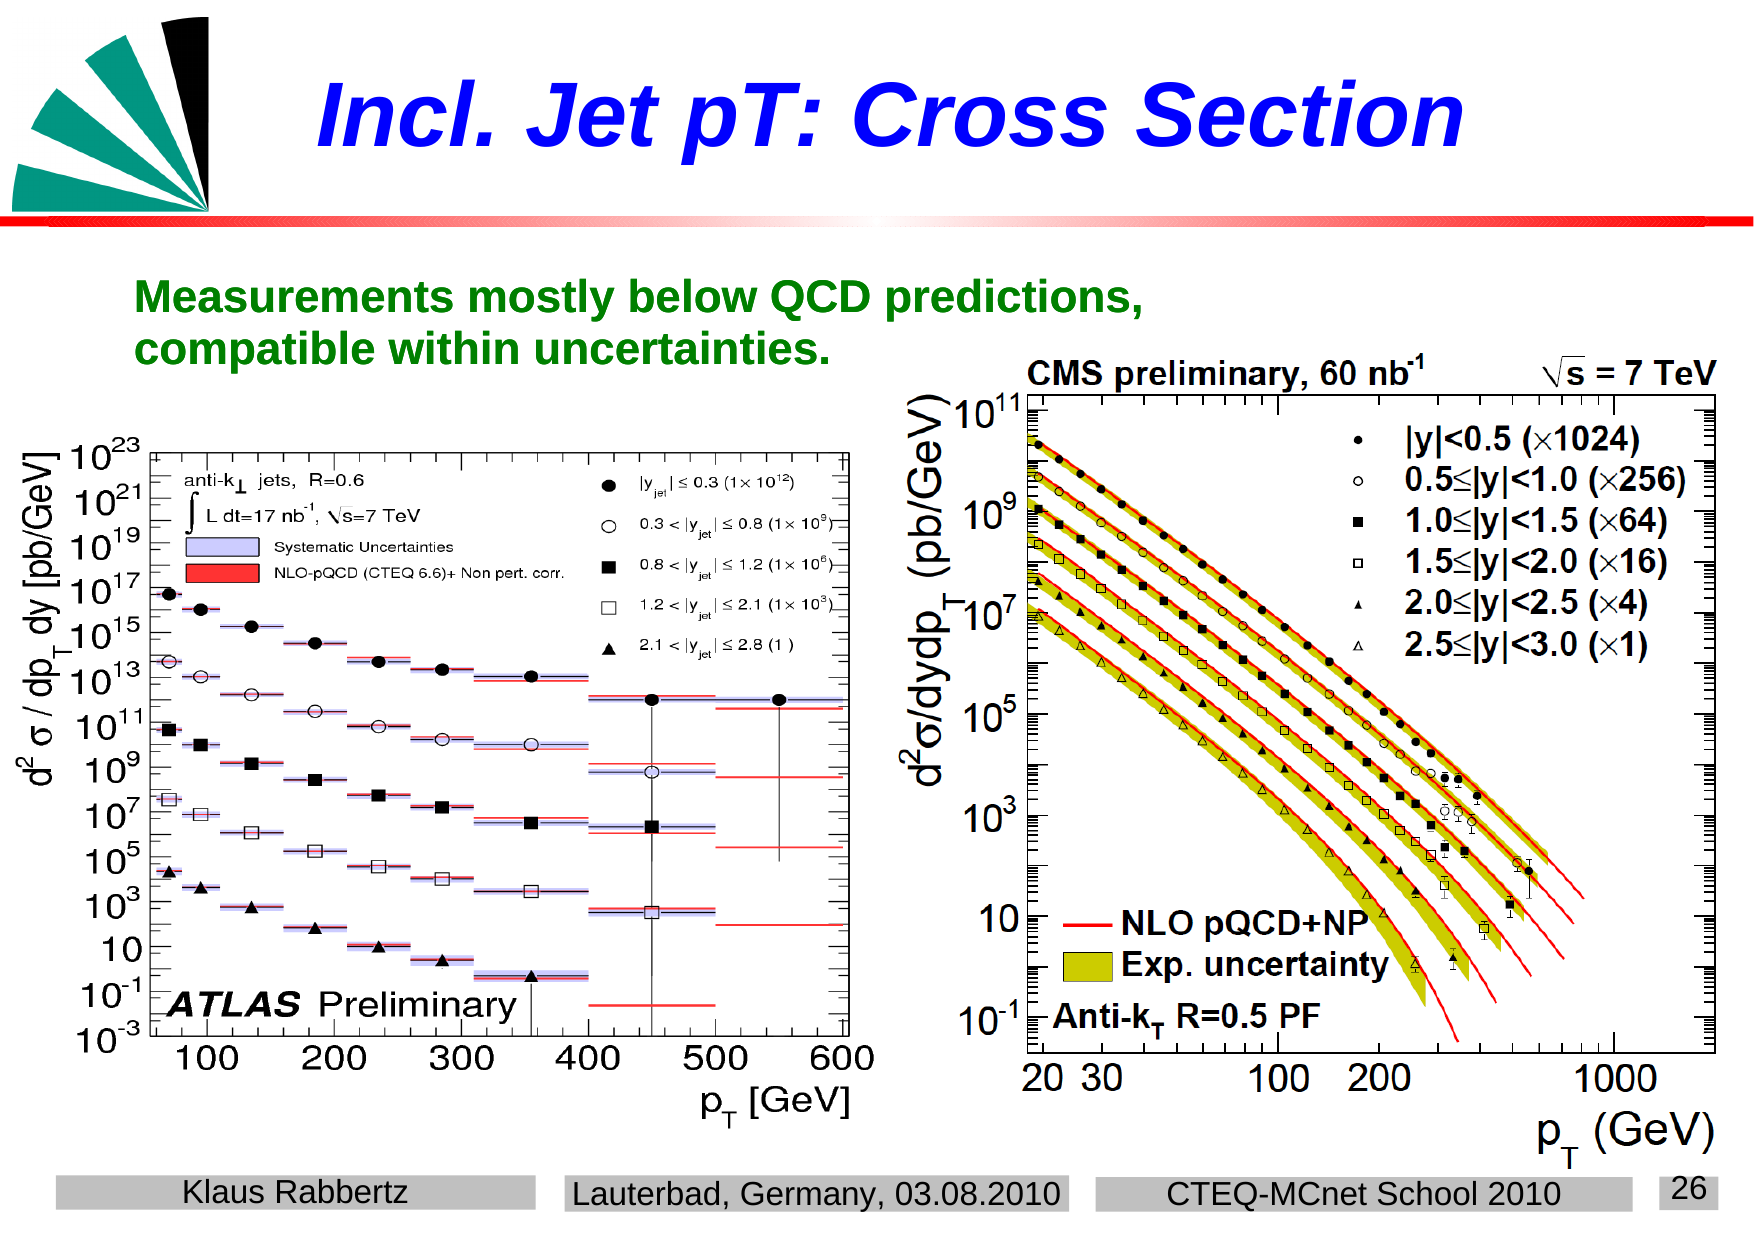

# Incl. Jet pT: Cross Section
Measurements mostly below QCD predictions,
compatible within uncertainties.
Measurements mostly below QCD predictions,
compatible within uncertainties.